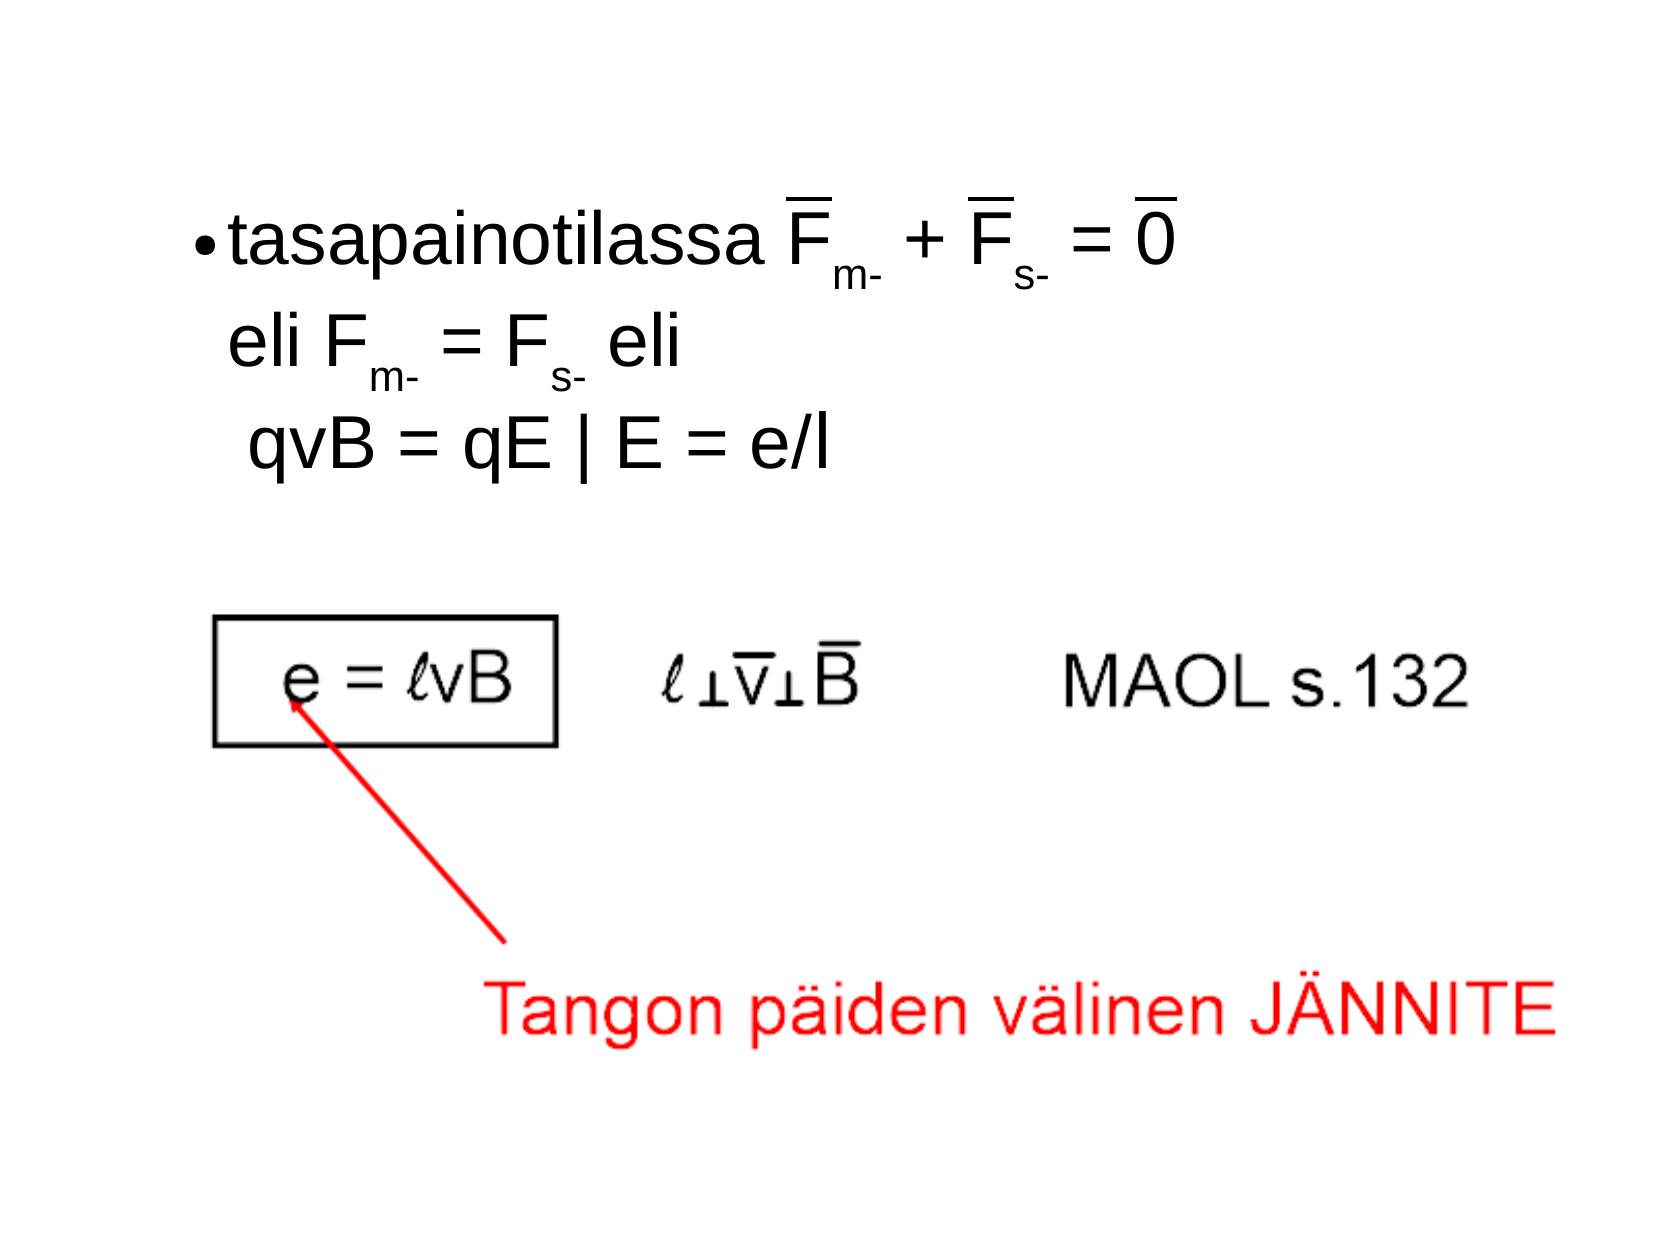

tasapainotilassa Fm- + Fs- = 0 eli Fm- = Fs- eli
 qvB = qE | E = e/l